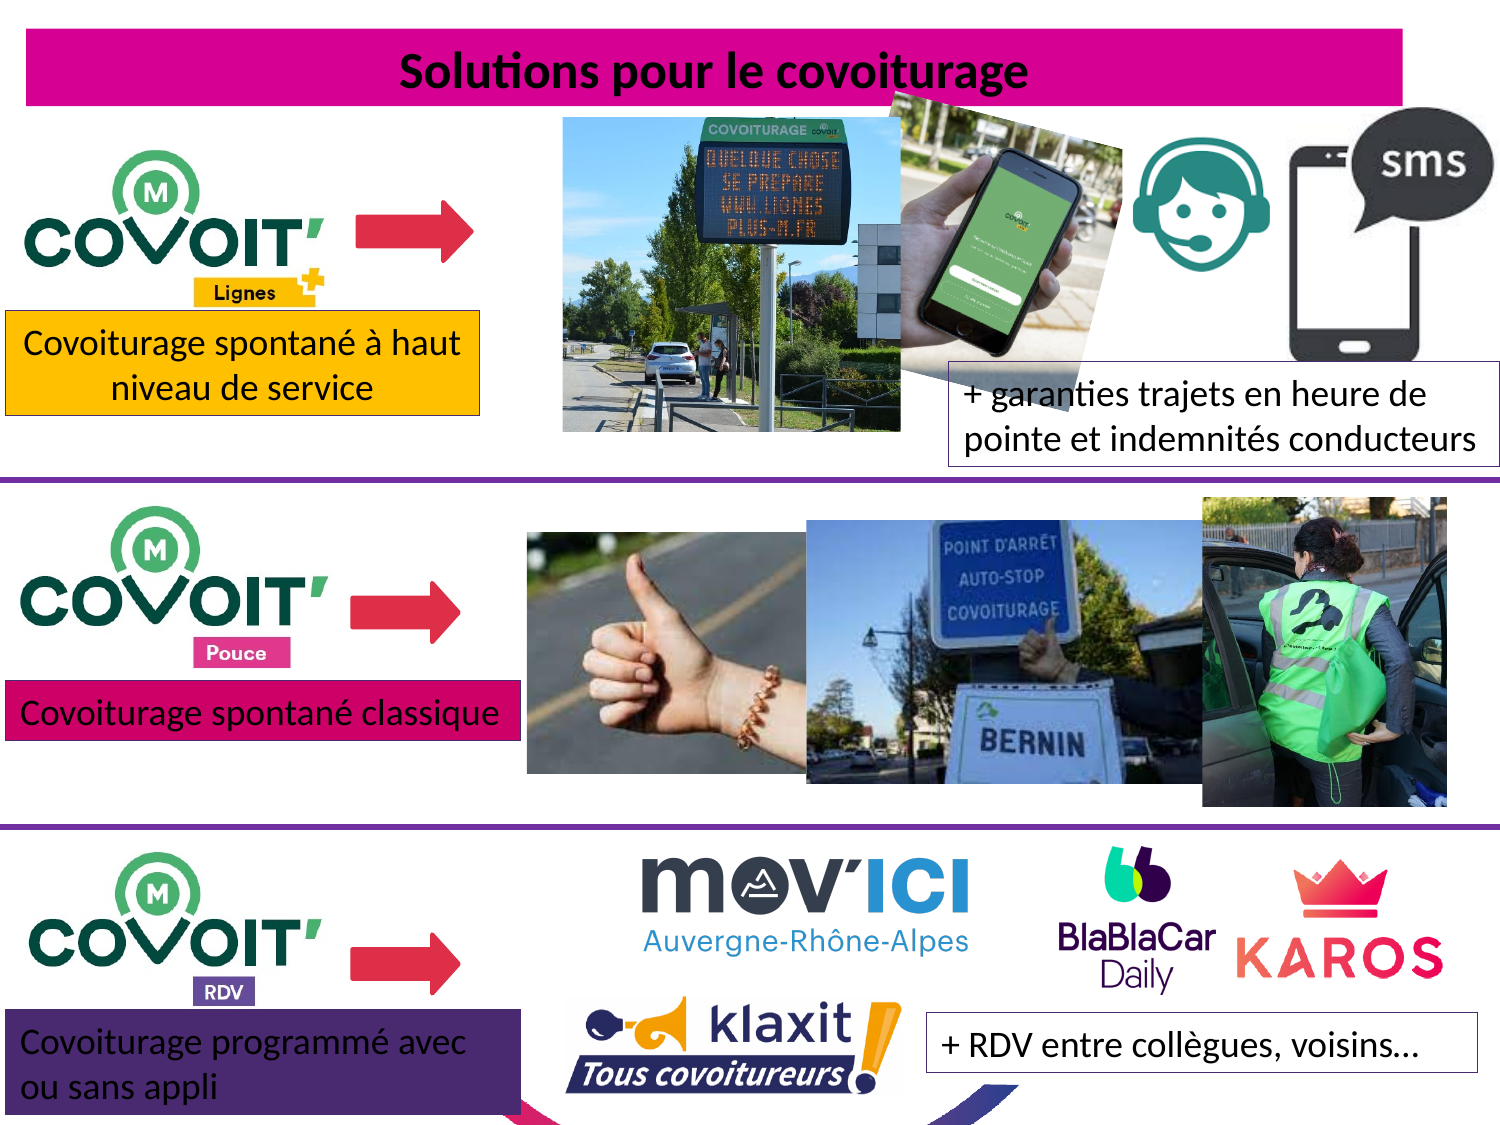

Solutions pour le covoiturage
Covoiturage spontané à haut niveau de service
+ garanties trajets en heure de pointe et indemnités conducteurs
Covoiturage spontané classique
Covoiturage programmé avec ou sans appli
+ RDV entre collègues, voisins…